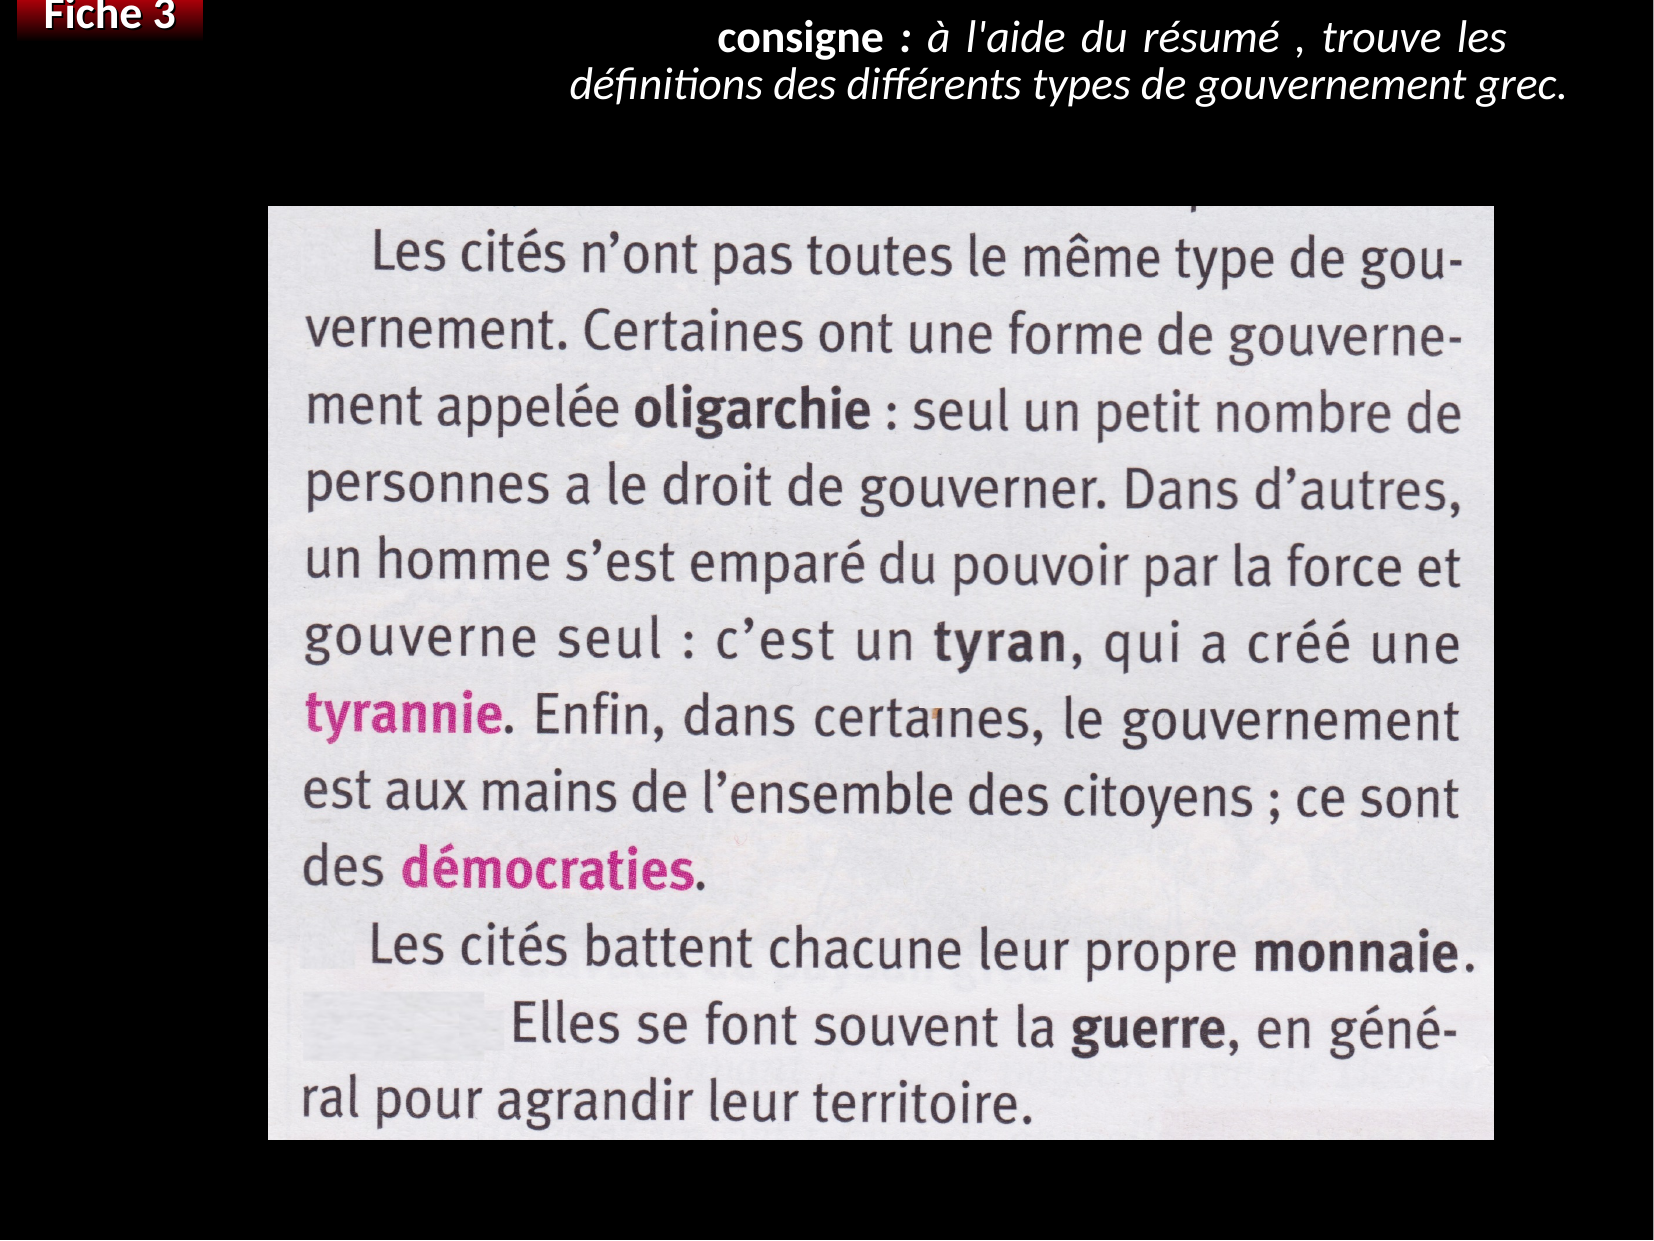

Fiche 3
									consigne : à l'aide du résumé , trouve les 	 							définitions des différents types de gouvernement grec.